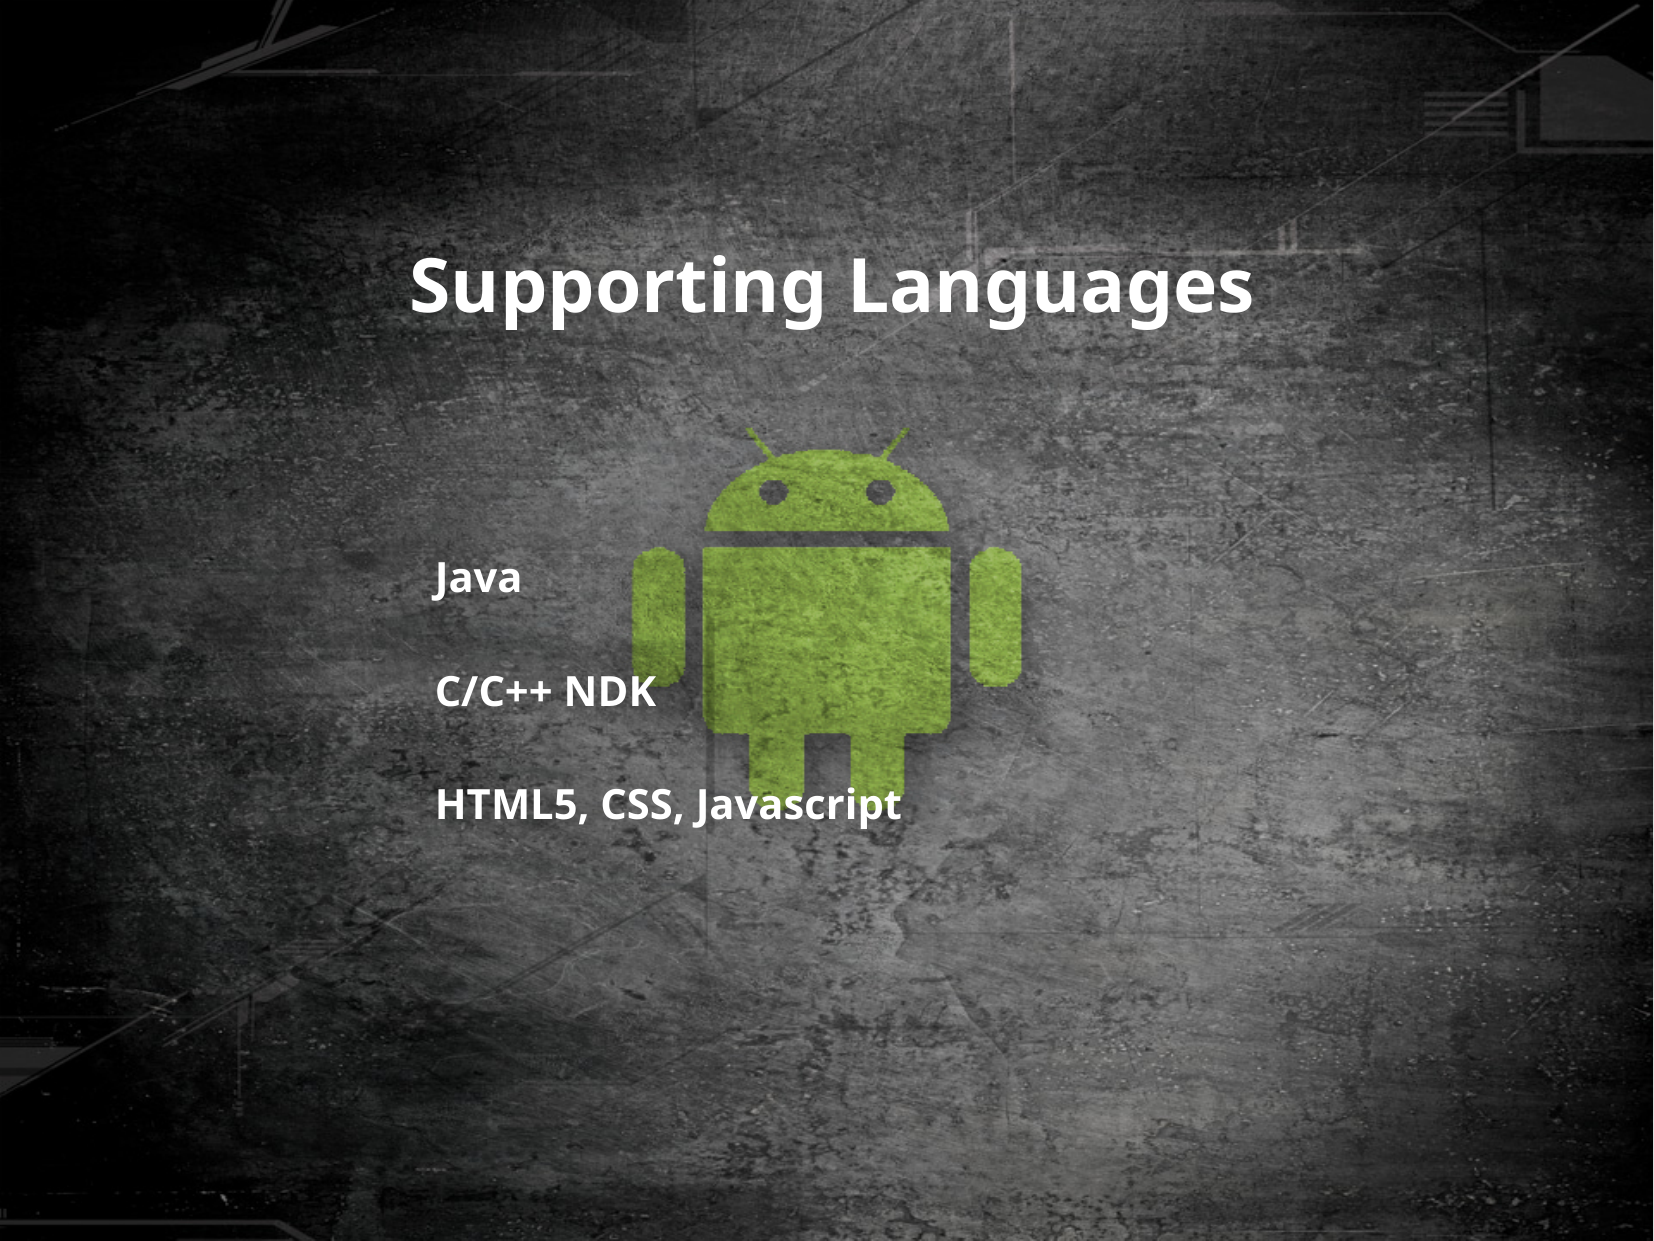

Supporting Languages
Java
C/C++ NDK
HTML5, CSS, Javascript